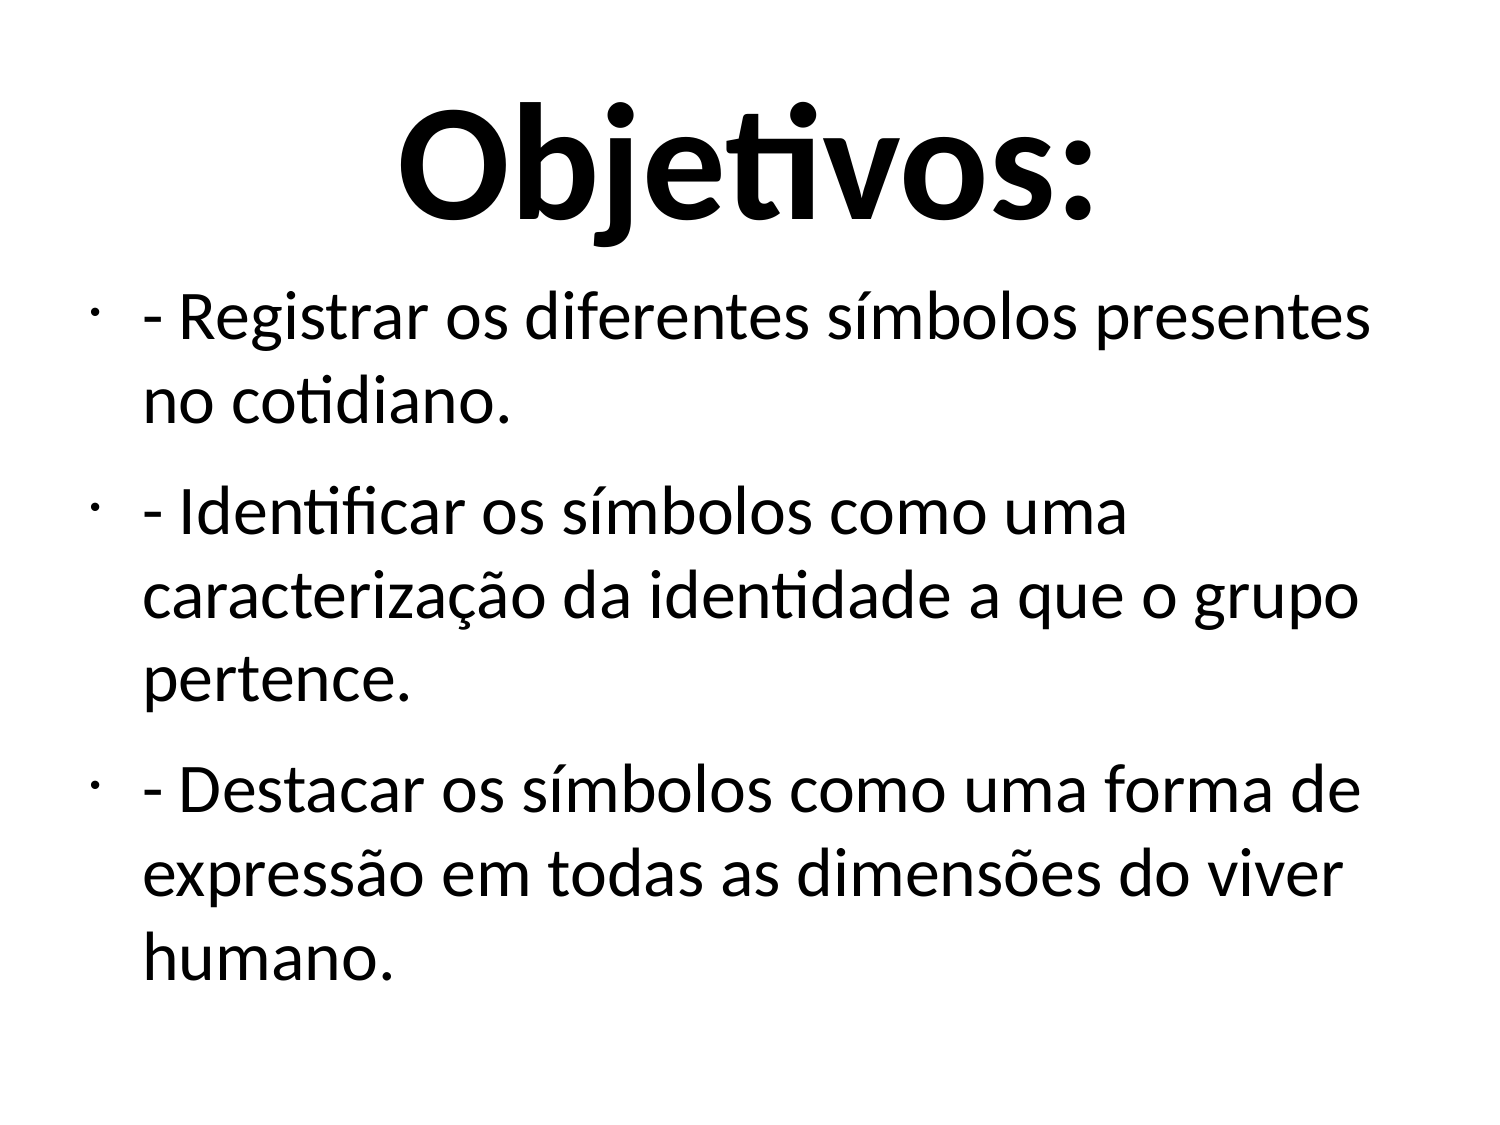

# Objetivos:
- Registrar os diferentes símbolos presentes no cotidiano.
- Identificar os símbolos como uma caracterização da identidade a que o grupo pertence.
- Destacar os símbolos como uma forma de expressão em todas as dimensões do viver humano.